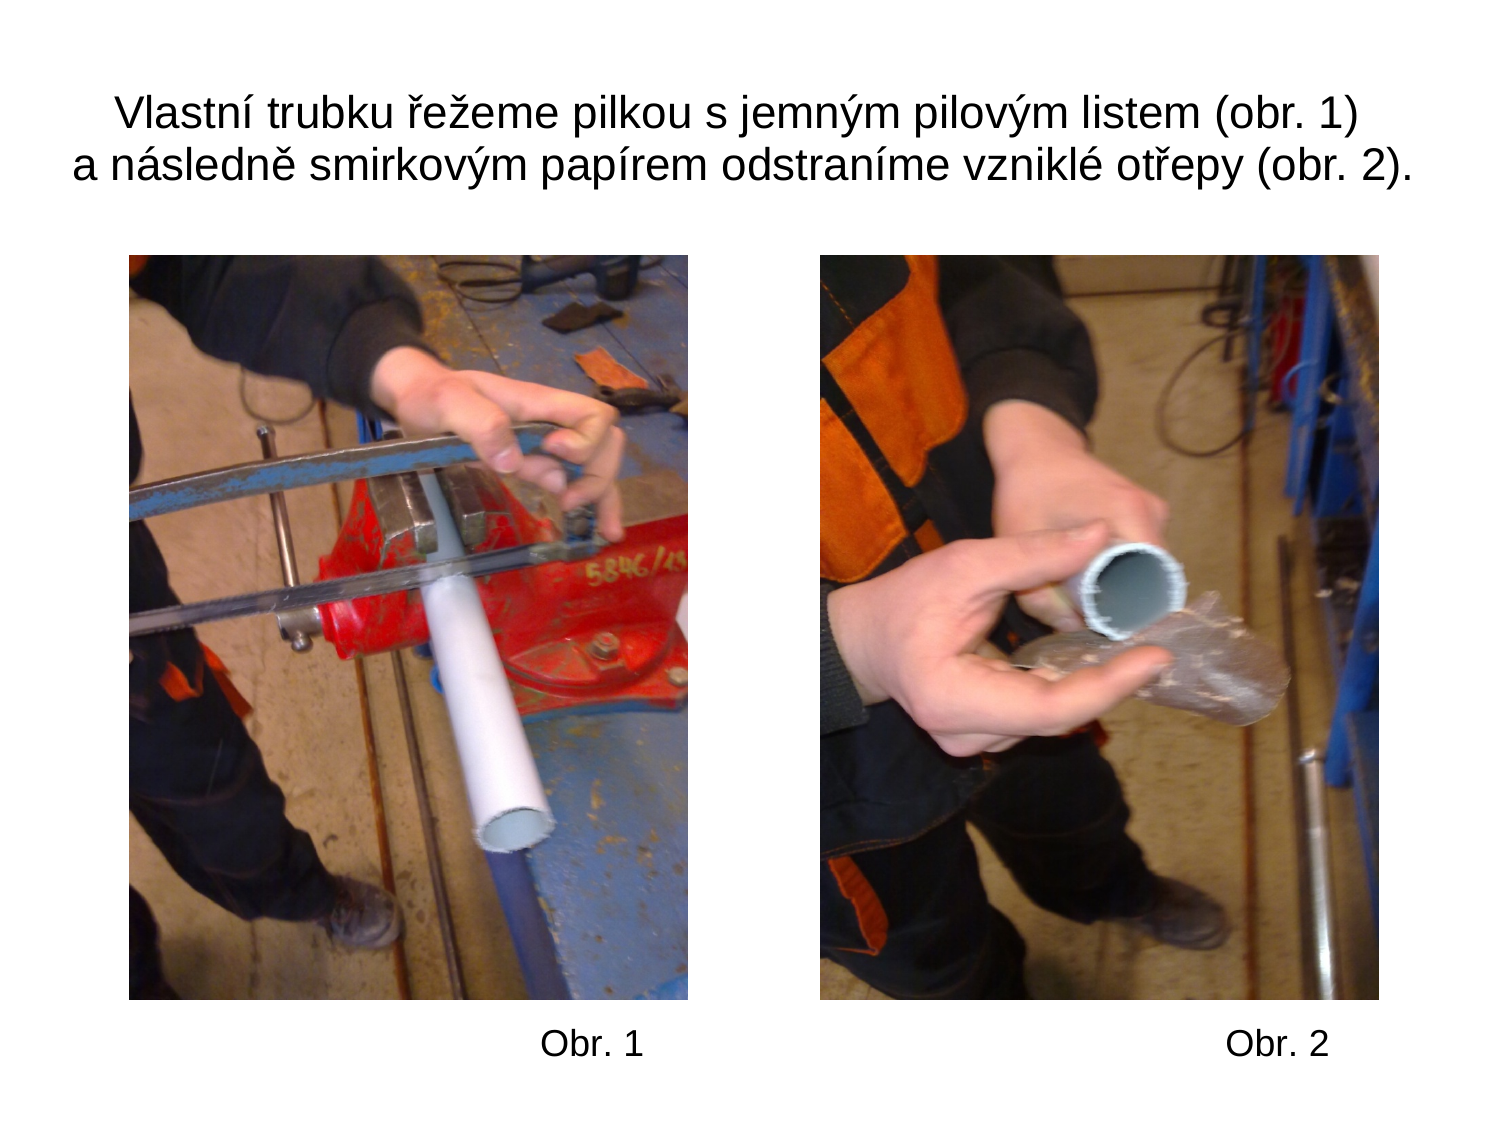

# Vlastní trubku řežeme pilkou s jemným pilovým listem (obr. 1) a následně smirkovým papírem odstraníme vzniklé otřepy (obr. 2).
Obr. 1
Obr. 2